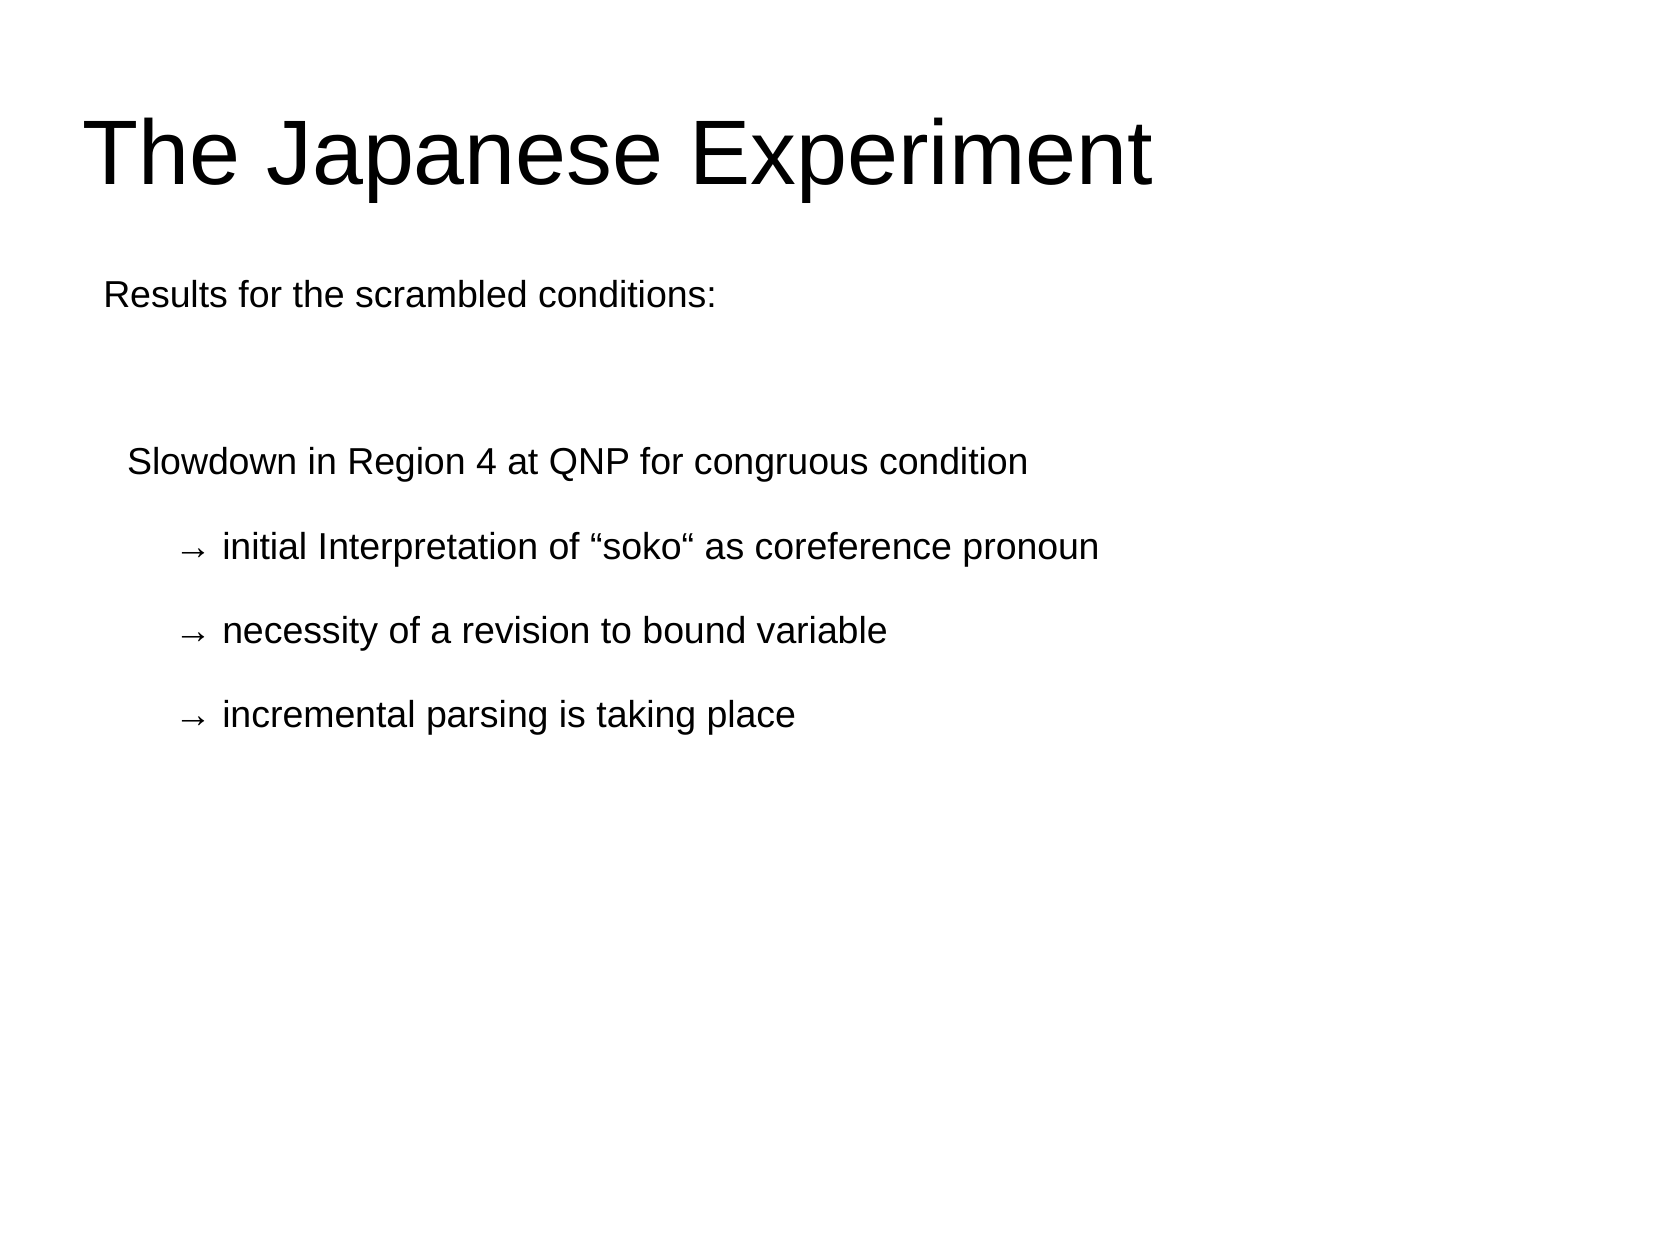

# The Japanese Experiment
Results for the scrambled conditions:
 Slowdown in Region 4 at QNP for congruous condition
→ initial Interpretation of “soko“ as coreference pronoun
→ necessity of a revision to bound variable
→ incremental parsing is taking place